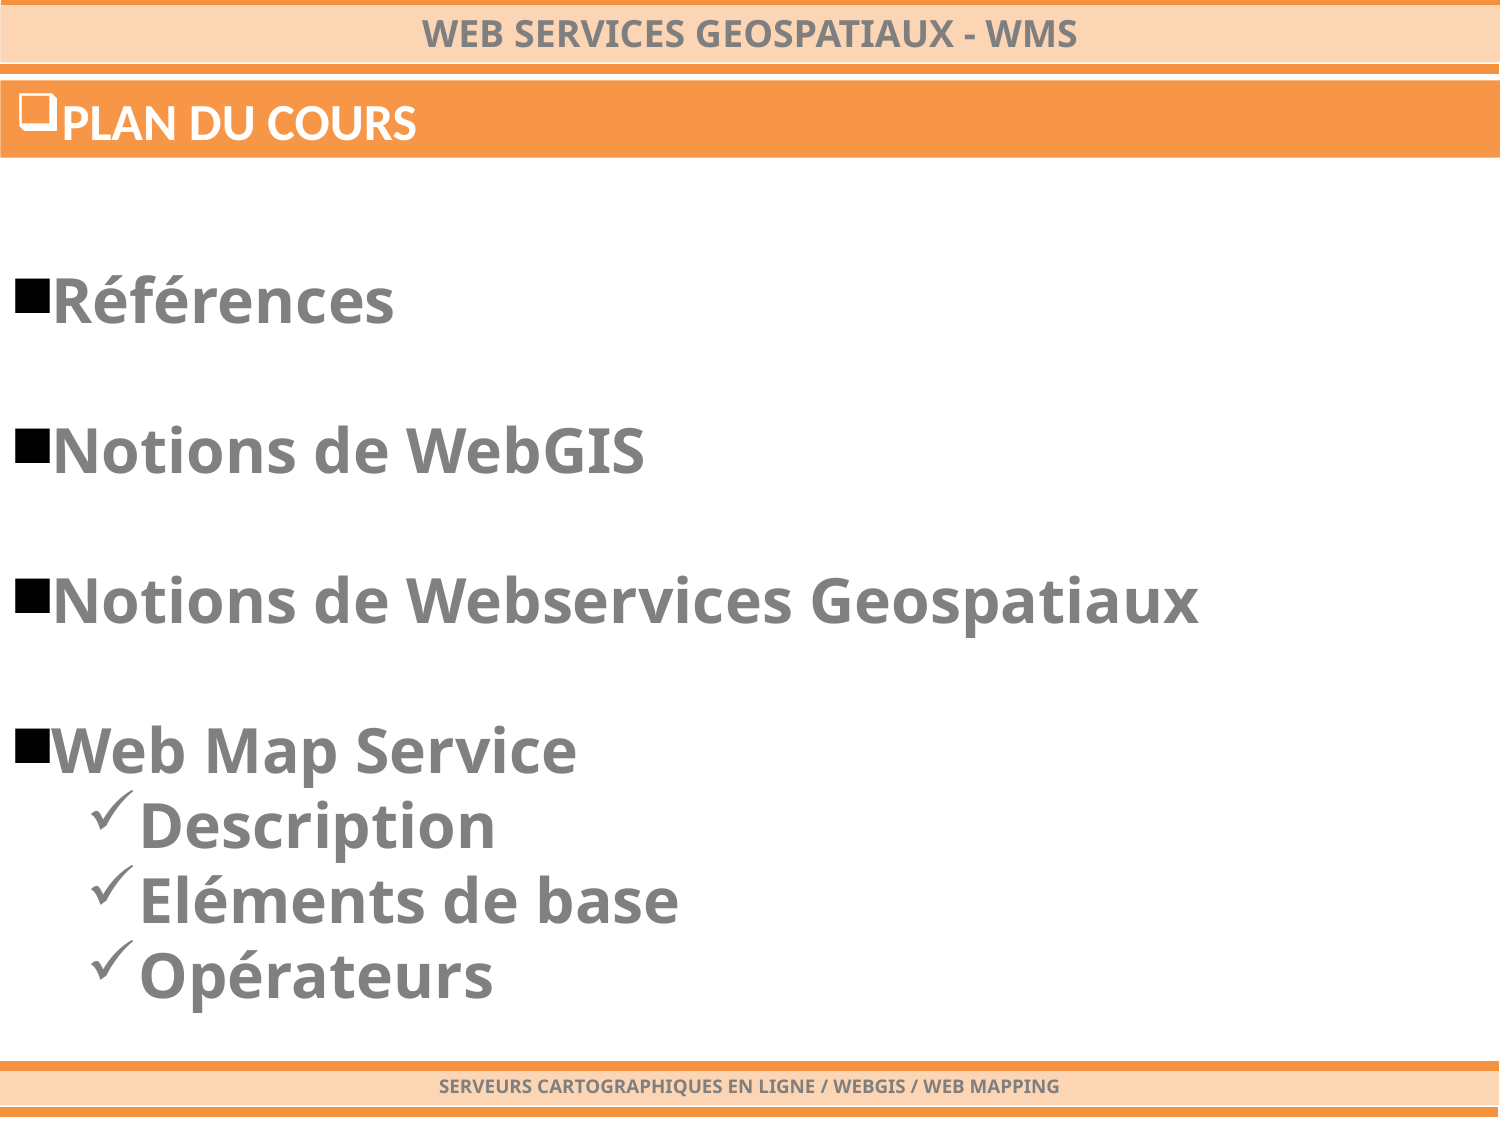

WEB SERVICES GEOSPATIAUX - WMS
PLAN DU COURS
Références
Notions de WebGIS
Notions de Webservices Geospatiaux
Web Map Service
Description
Eléments de base
Opérateurs
SERVEURS CARTOGRAPHIQUES EN LIGNE / WEBGIS / WEB MAPPING